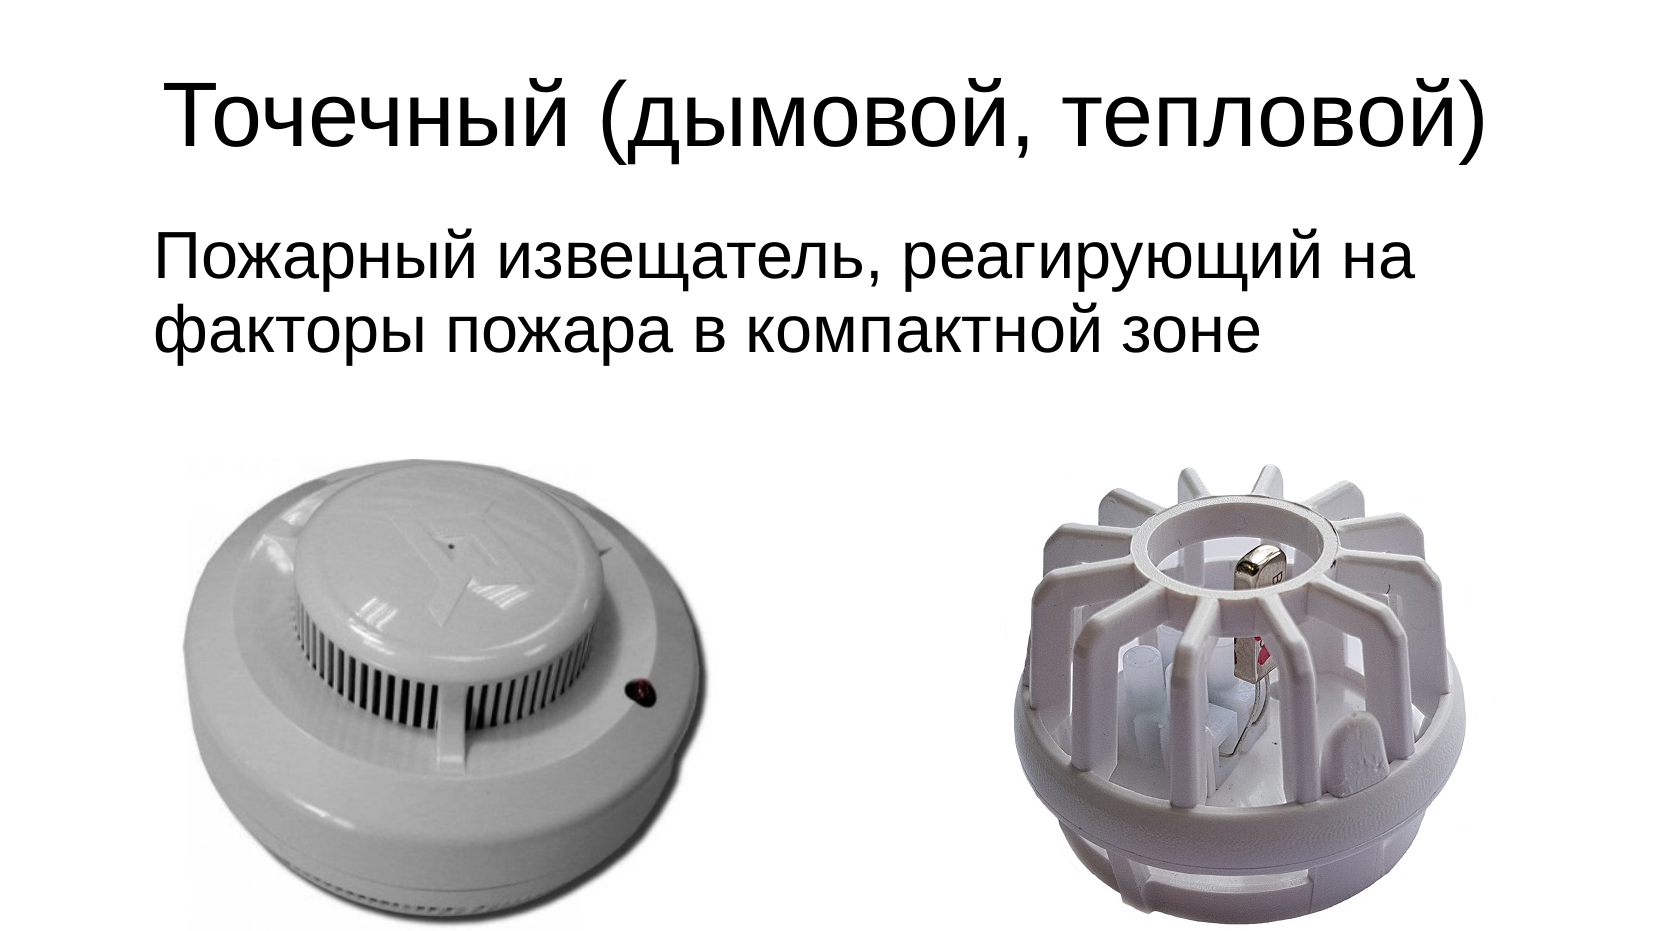

# Точечный (дымовой, тепловой)
Пожарный извещатель, реагирующий на факторы пожара в компактной зоне